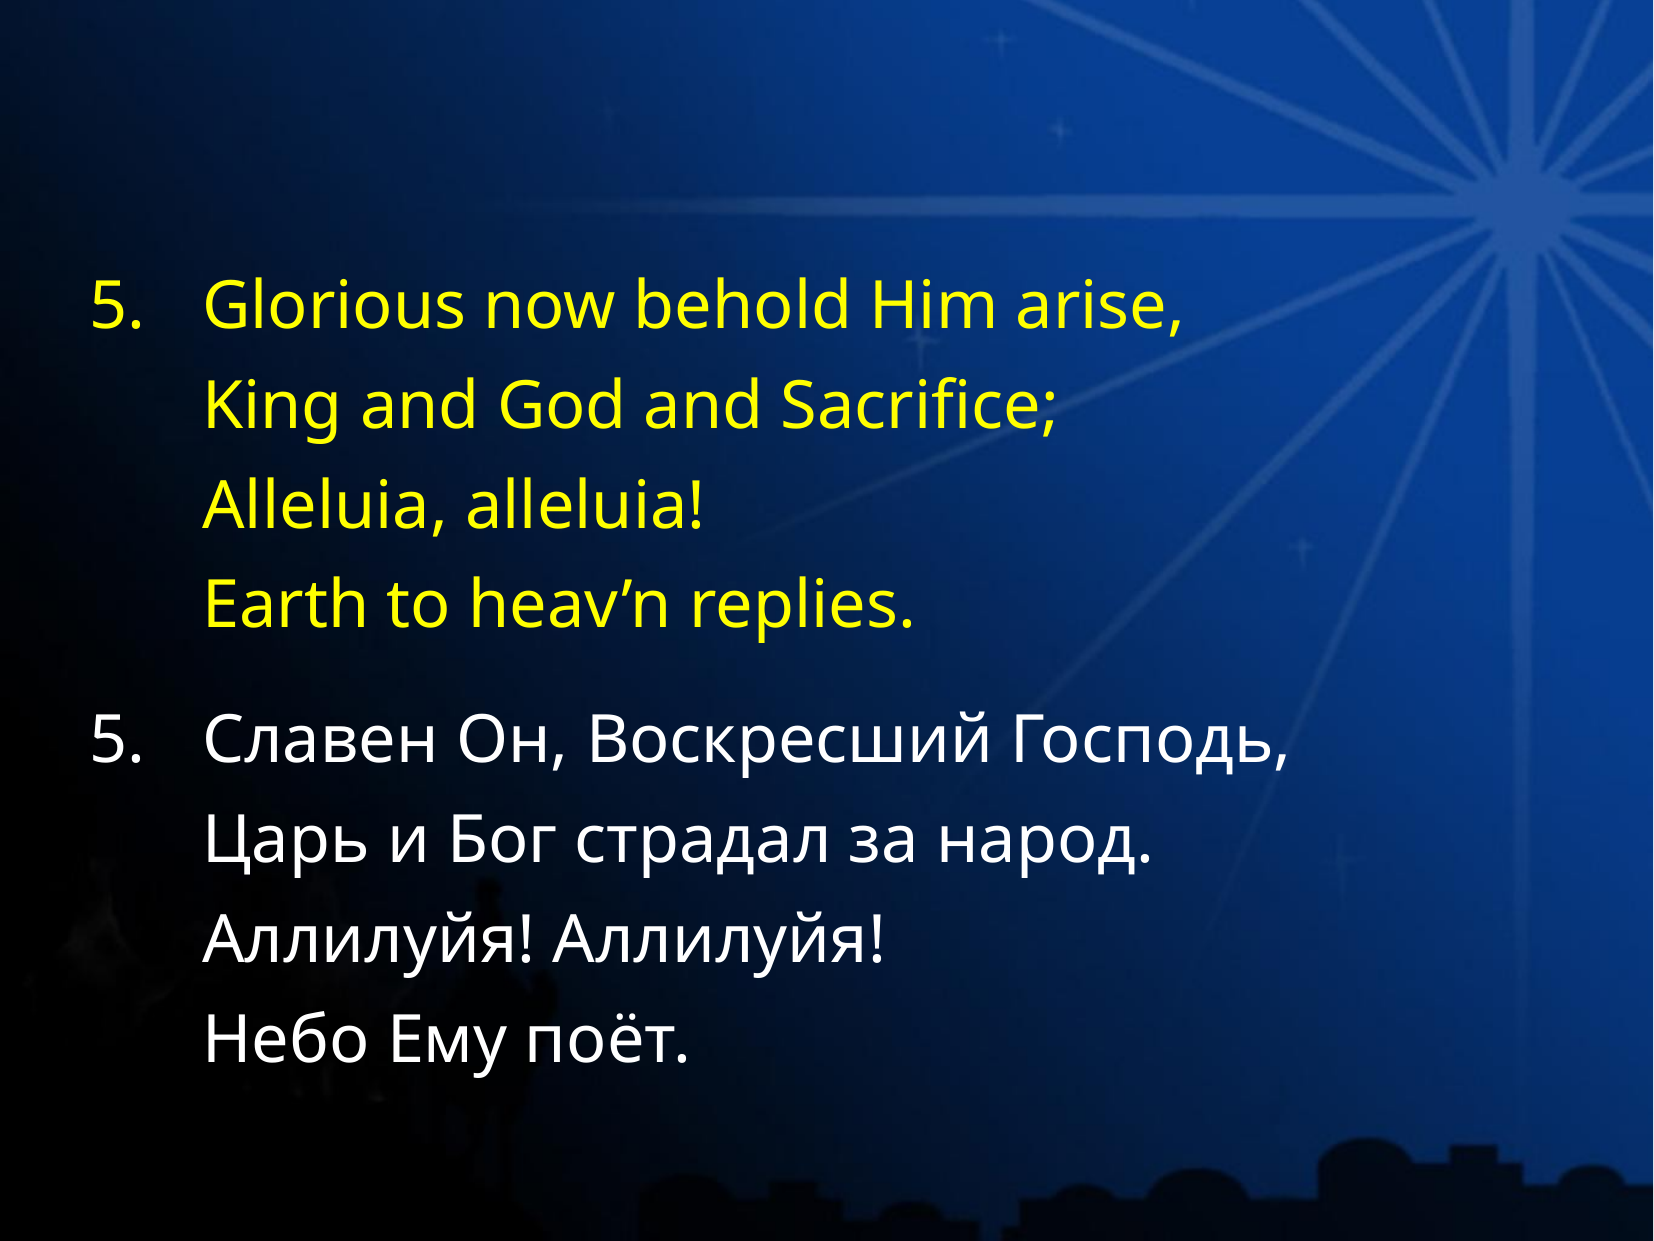

5.	Glorious now behold Him arise,
	King and God and Sacrifice;
	Alleluia, alleluia!
	Earth to heav’n replies.
5.	Славен Он, Воскресший Господь,
	Царь и Бог страдал за народ.
	Аллилуйя! Аллилуйя!
	Небо Ему поёт.